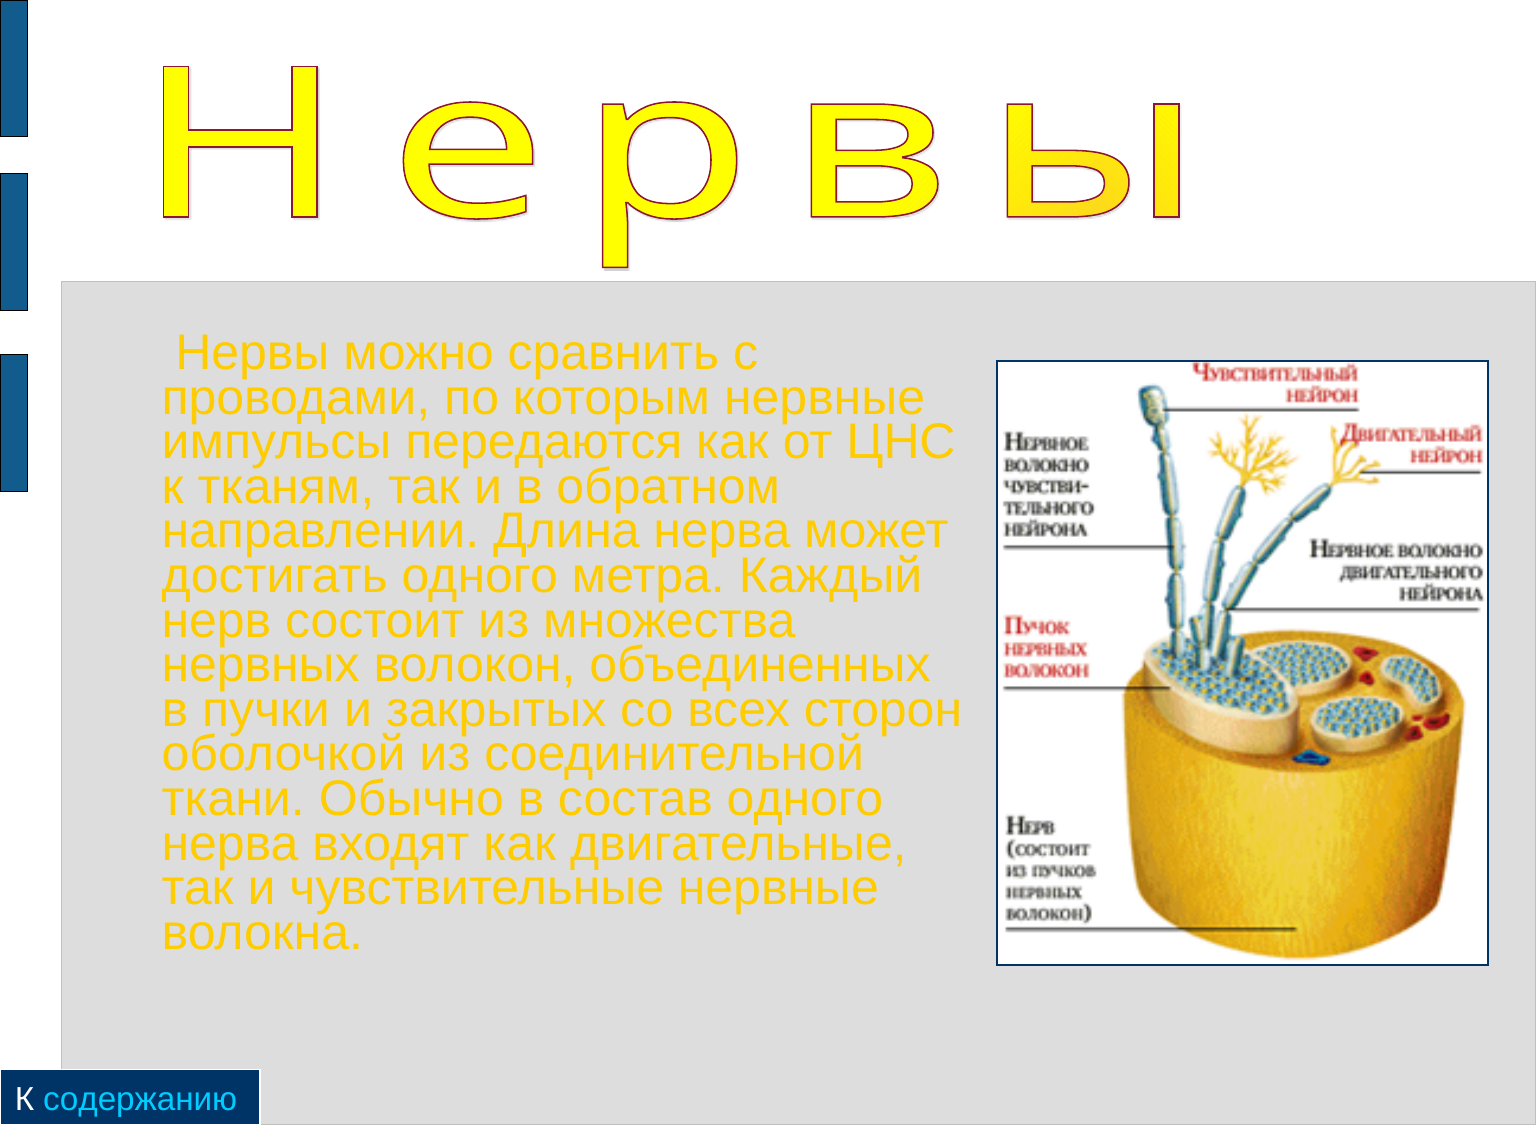

Нервы
# Нервы можно сравнить с проводами, по которым нервные импульсы передаются как от ЦНС к тканям, так и в обратном направлении. Длина нерва может достигать одного метра. Каждый нерв состоит из множества нервных волокон, объединенных в пучки и закрытых со всех сторон оболочкой из соединительной ткани. Обычно в состав одного нерва входят как двигательные, так и чувствительные нервные волокна.
К содержанию